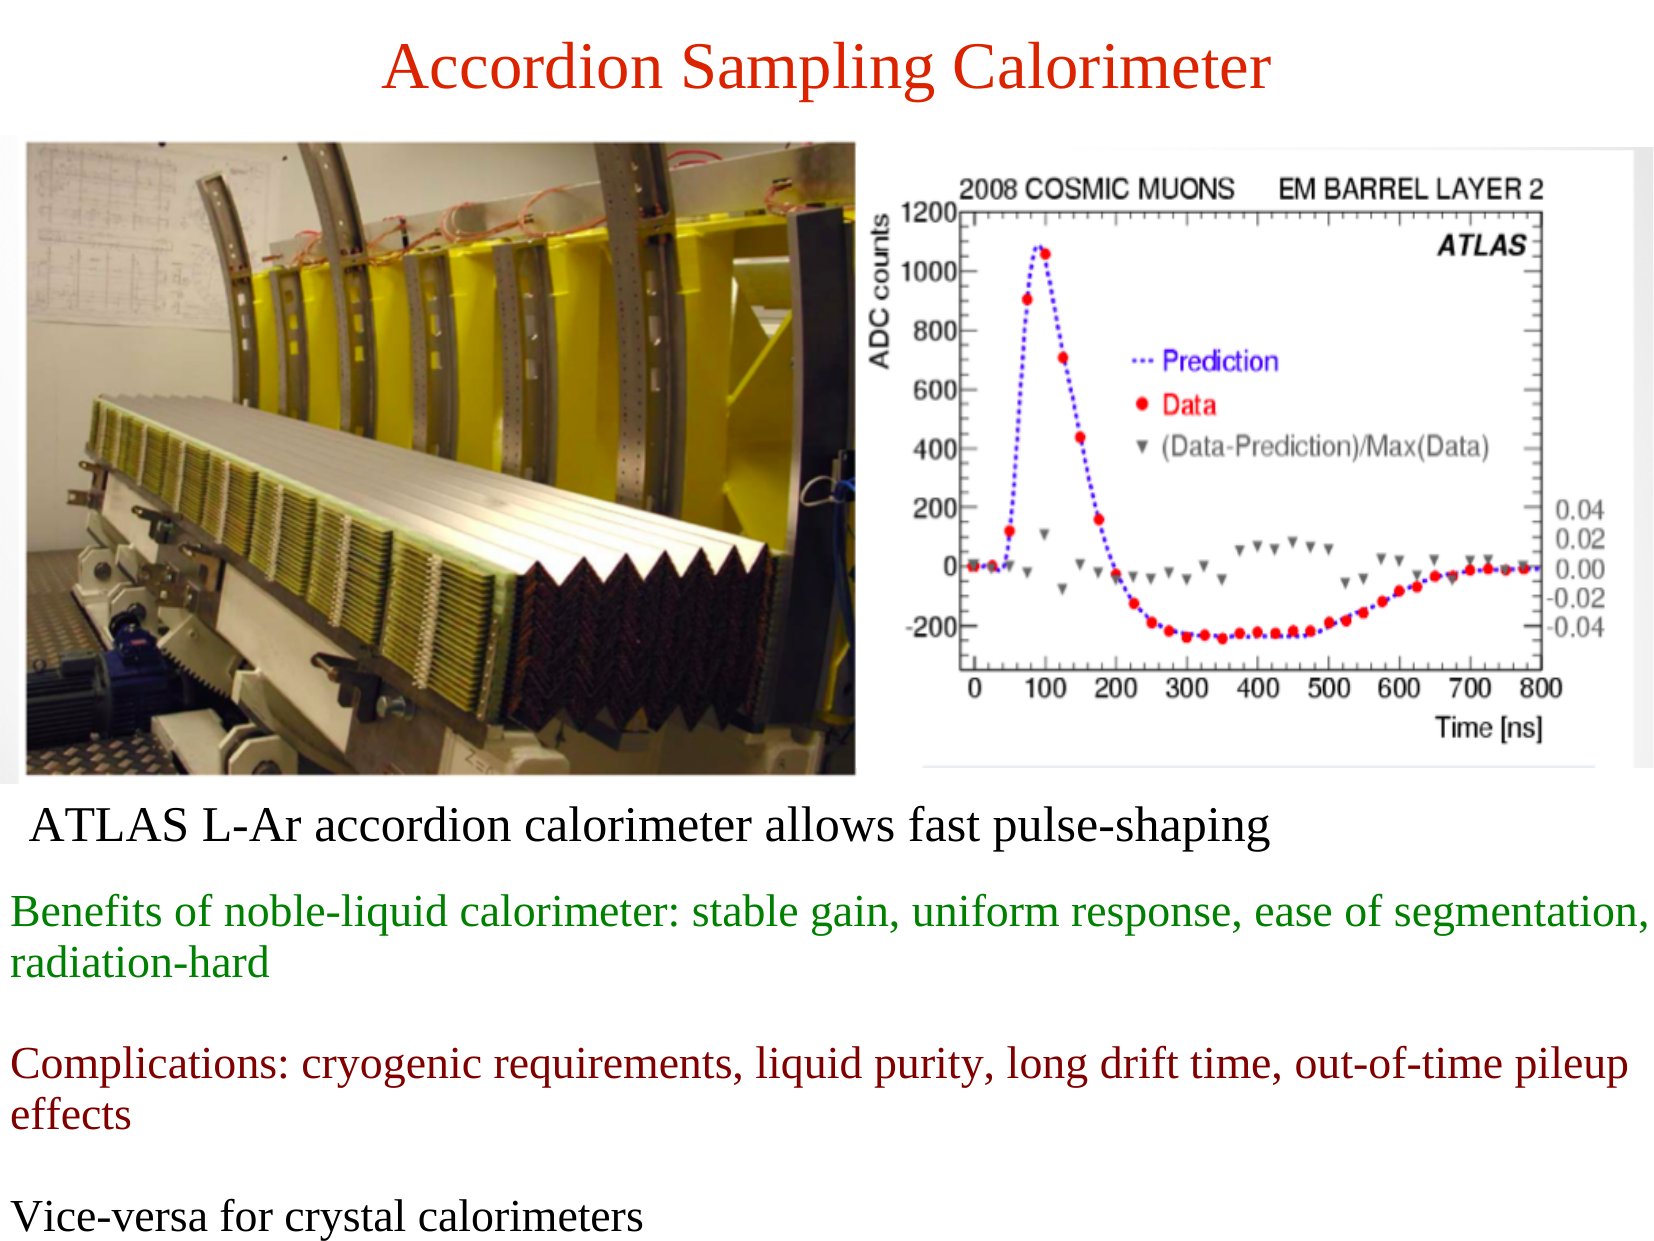

# Accordion Sampling Calorimeter
ATLAS L-Ar accordion calorimeter allows fast pulse-shaping
Benefits of noble-liquid calorimeter: stable gain, uniform response, ease of segmentation,
radiation-hard
Complications: cryogenic requirements, liquid purity, long drift time, out-of-time pileup
effects
Vice-versa for crystal calorimeters